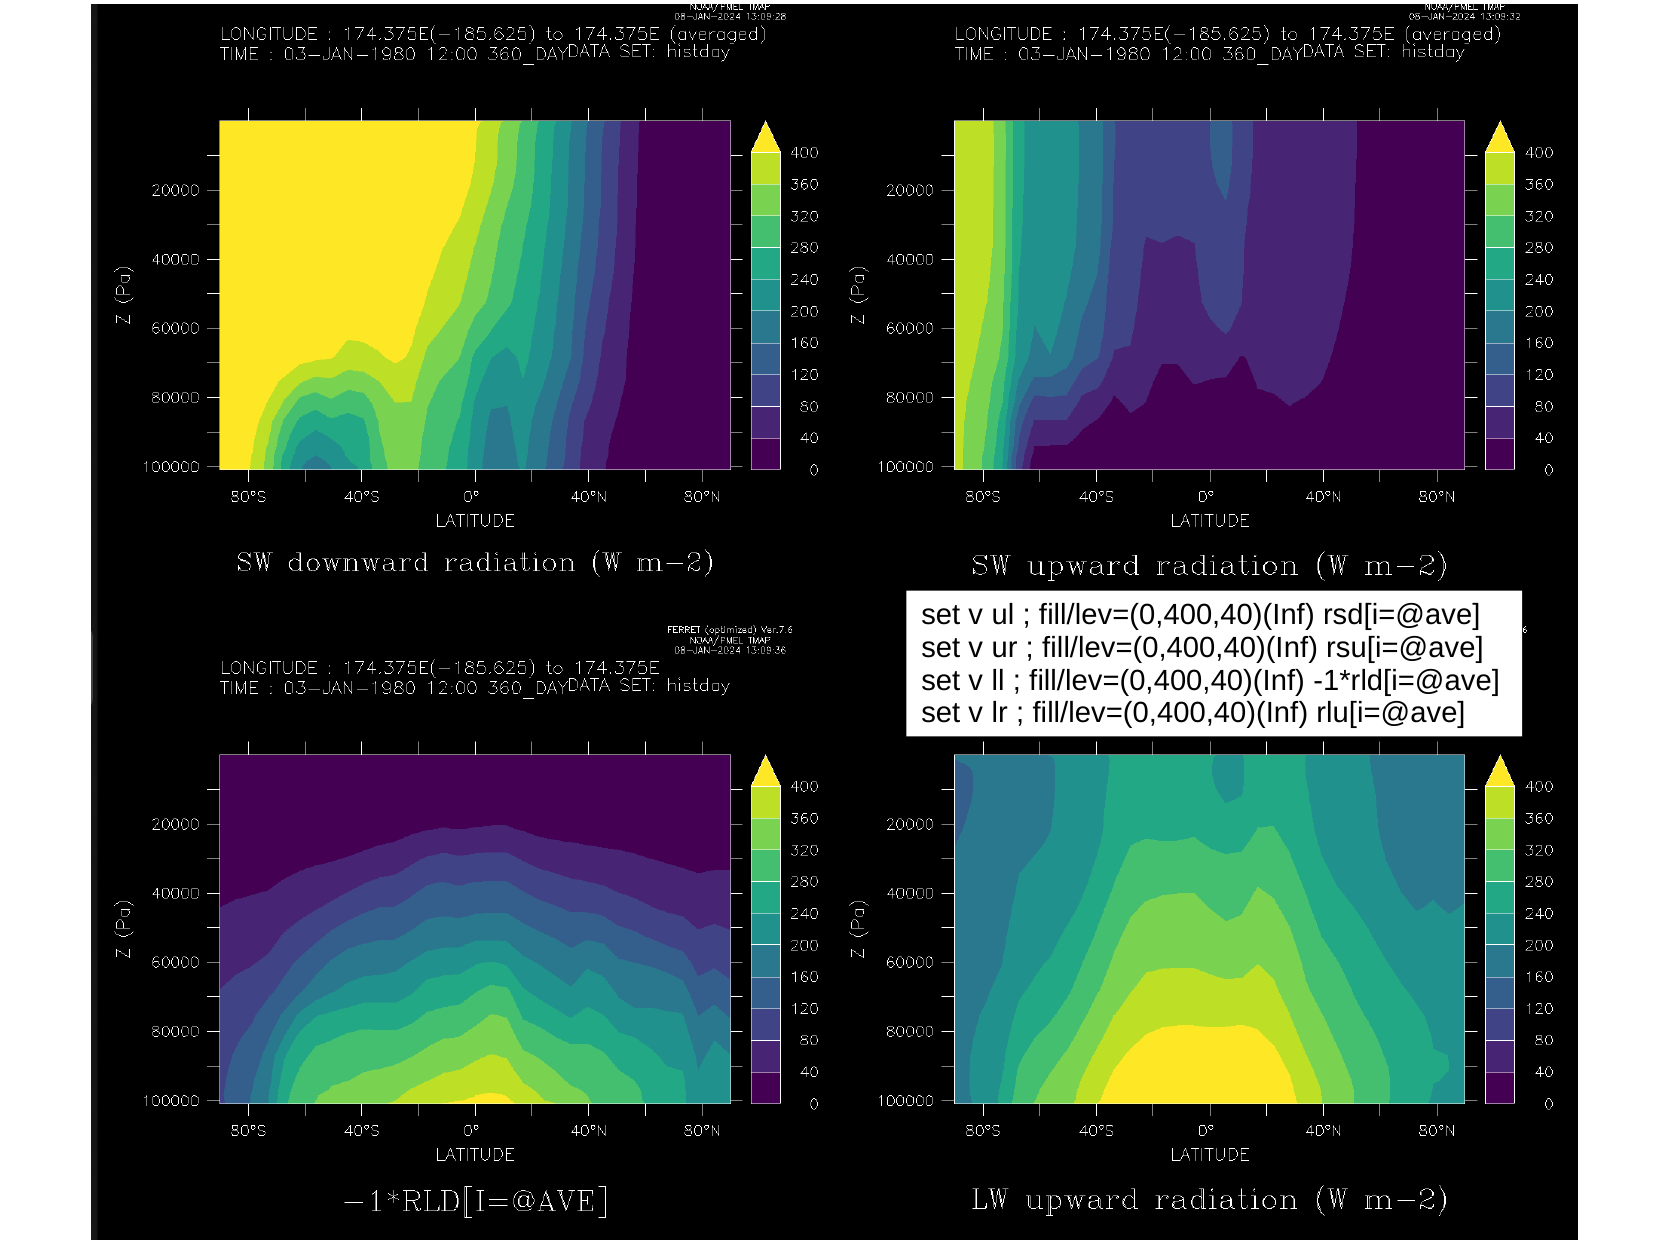

set v ul ; fill/lev=(0,400,40)(Inf) rsd[i=@ave]
set v ur ; fill/lev=(0,400,40)(Inf) rsu[i=@ave]
set v ll ; fill/lev=(0,400,40)(Inf) -1*rld[i=@ave]
set v lr ; fill/lev=(0,400,40)(Inf) rlu[i=@ave]